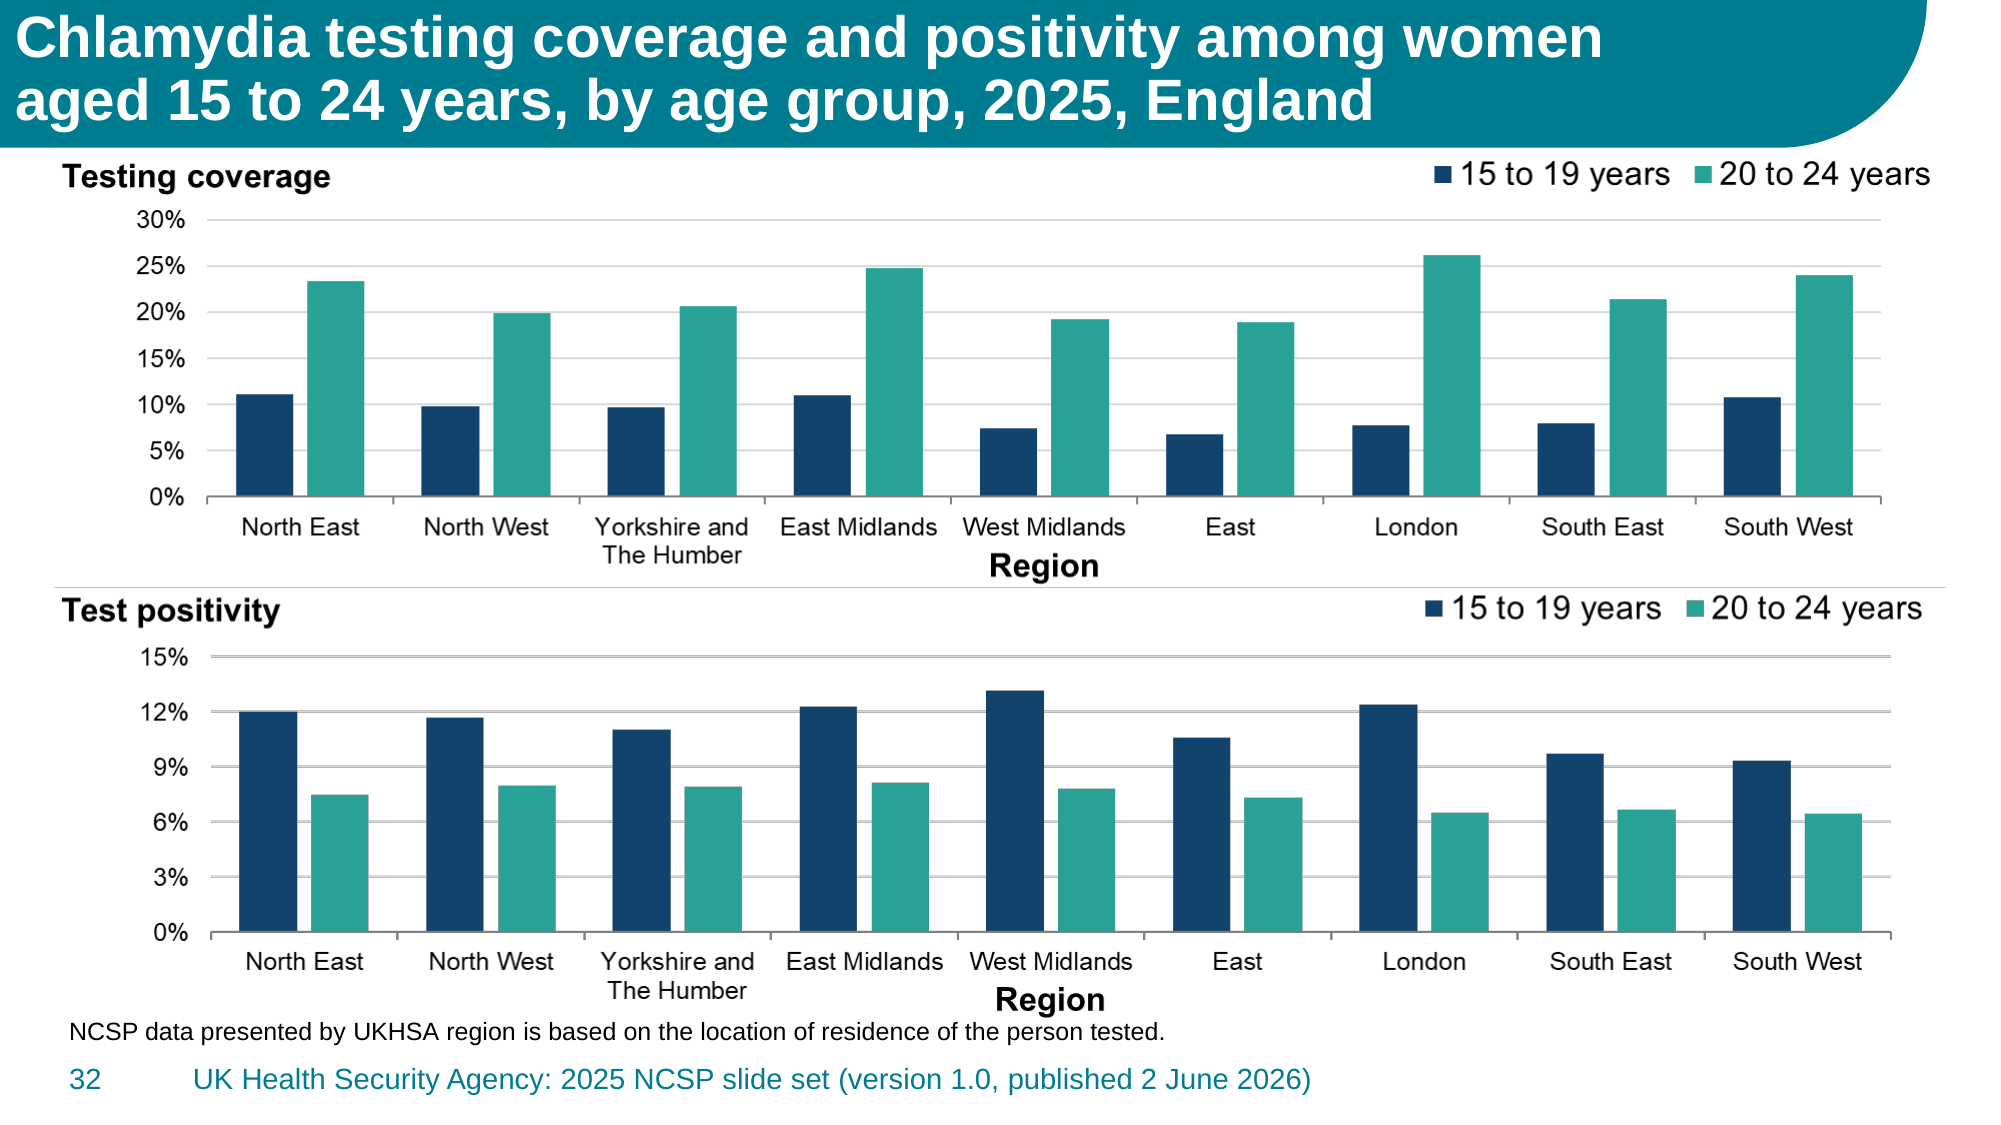

# Chlamydia testing coverage and positivity among women aged 15 to 24 years, by age group, 2025, England
NCSP data presented by UKHSA region is based on the location of residence of the person tested.